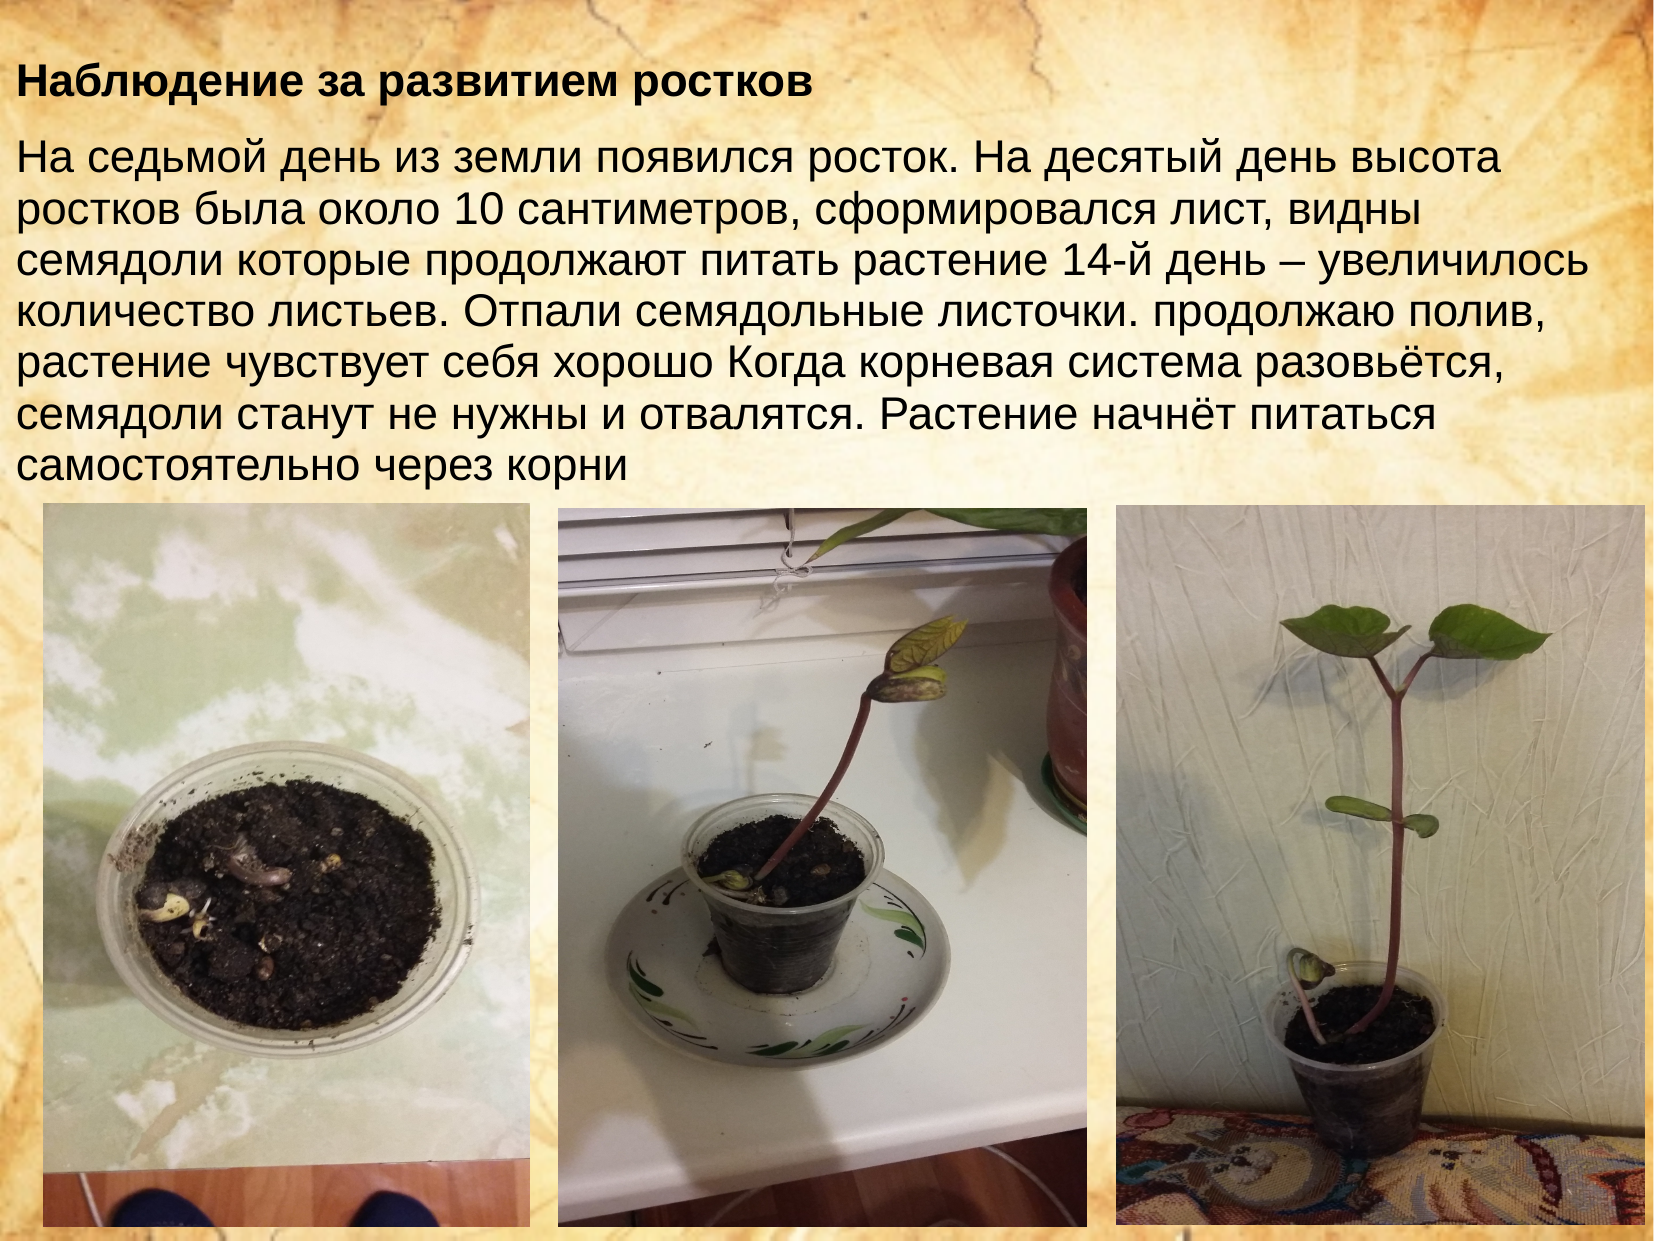

Наблюдение за развитием ростков
На седьмой день из земли появился росток. На десятый день высота ростков была около 10 сантиметров, сформировался лист, видны семядоли которые продолжают питать растение 14-й день – увеличилось количество листьев. Отпали семядольные листочки. продолжаю полив, растение чувствует себя хорошо Когда корневая система разовьётся, семядоли станут не нужны и отвалятся. Растение начнёт питаться самостоятельно через корни